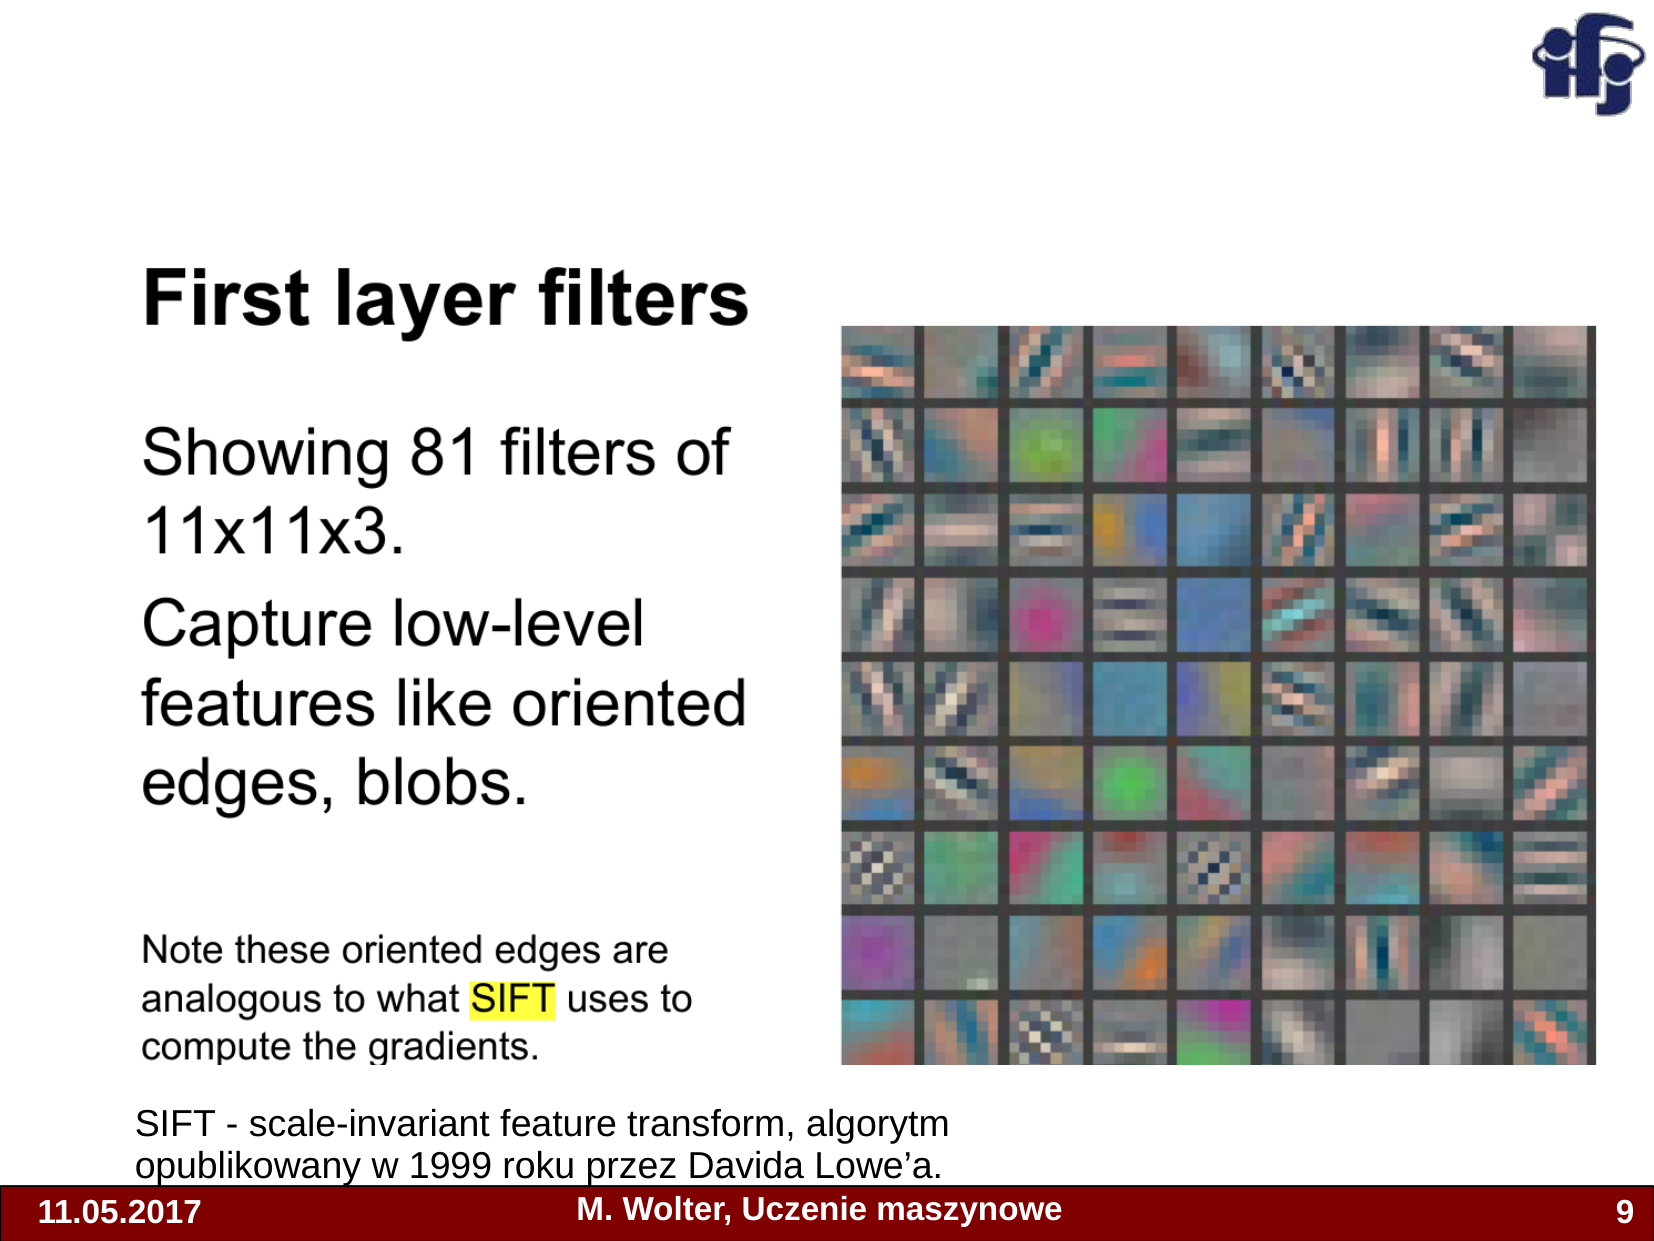

SIFT - scale-invariant feature transform, algorytm opublikowany w 1999 roku przez Davida Lowe’a.
9.03.2017
Machine Learning, M. Wolter